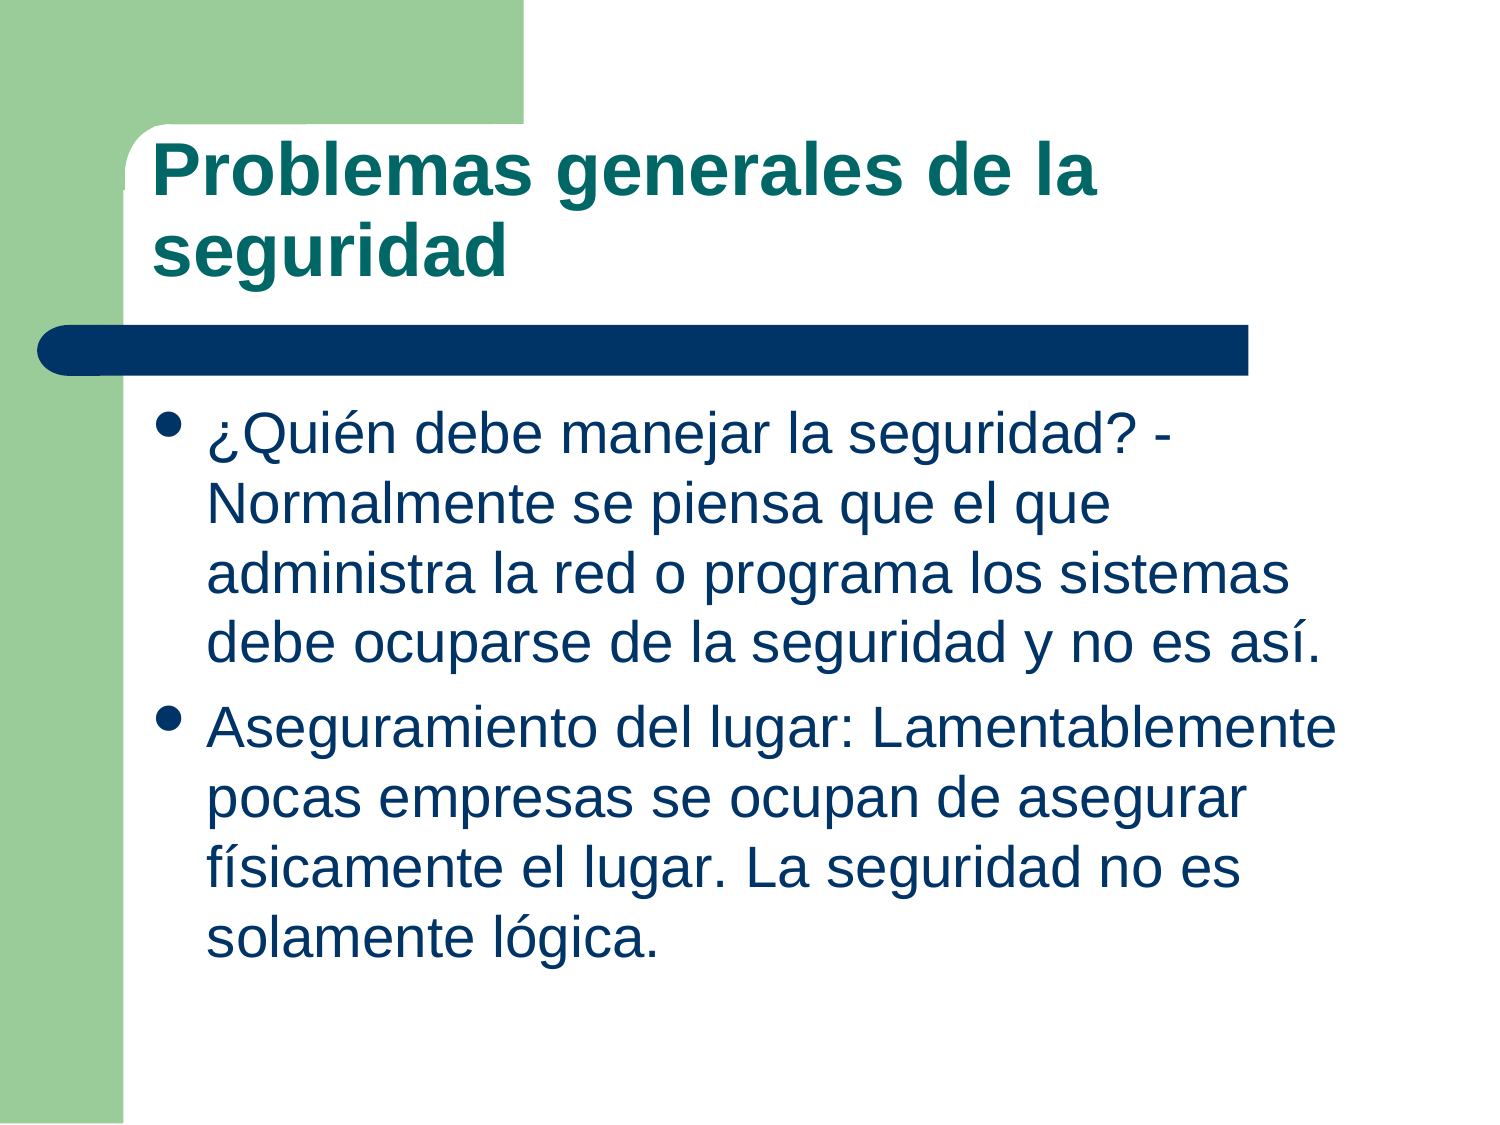

# Problemas generales de la seguridad
¿Quién debe manejar la seguridad? - Normalmente se piensa que el que administra la red o programa los sistemas debe ocuparse de la seguridad y no es así.
Aseguramiento del lugar: Lamentablemente pocas empresas se ocupan de asegurar físicamente el lugar. La seguridad no es solamente lógica.